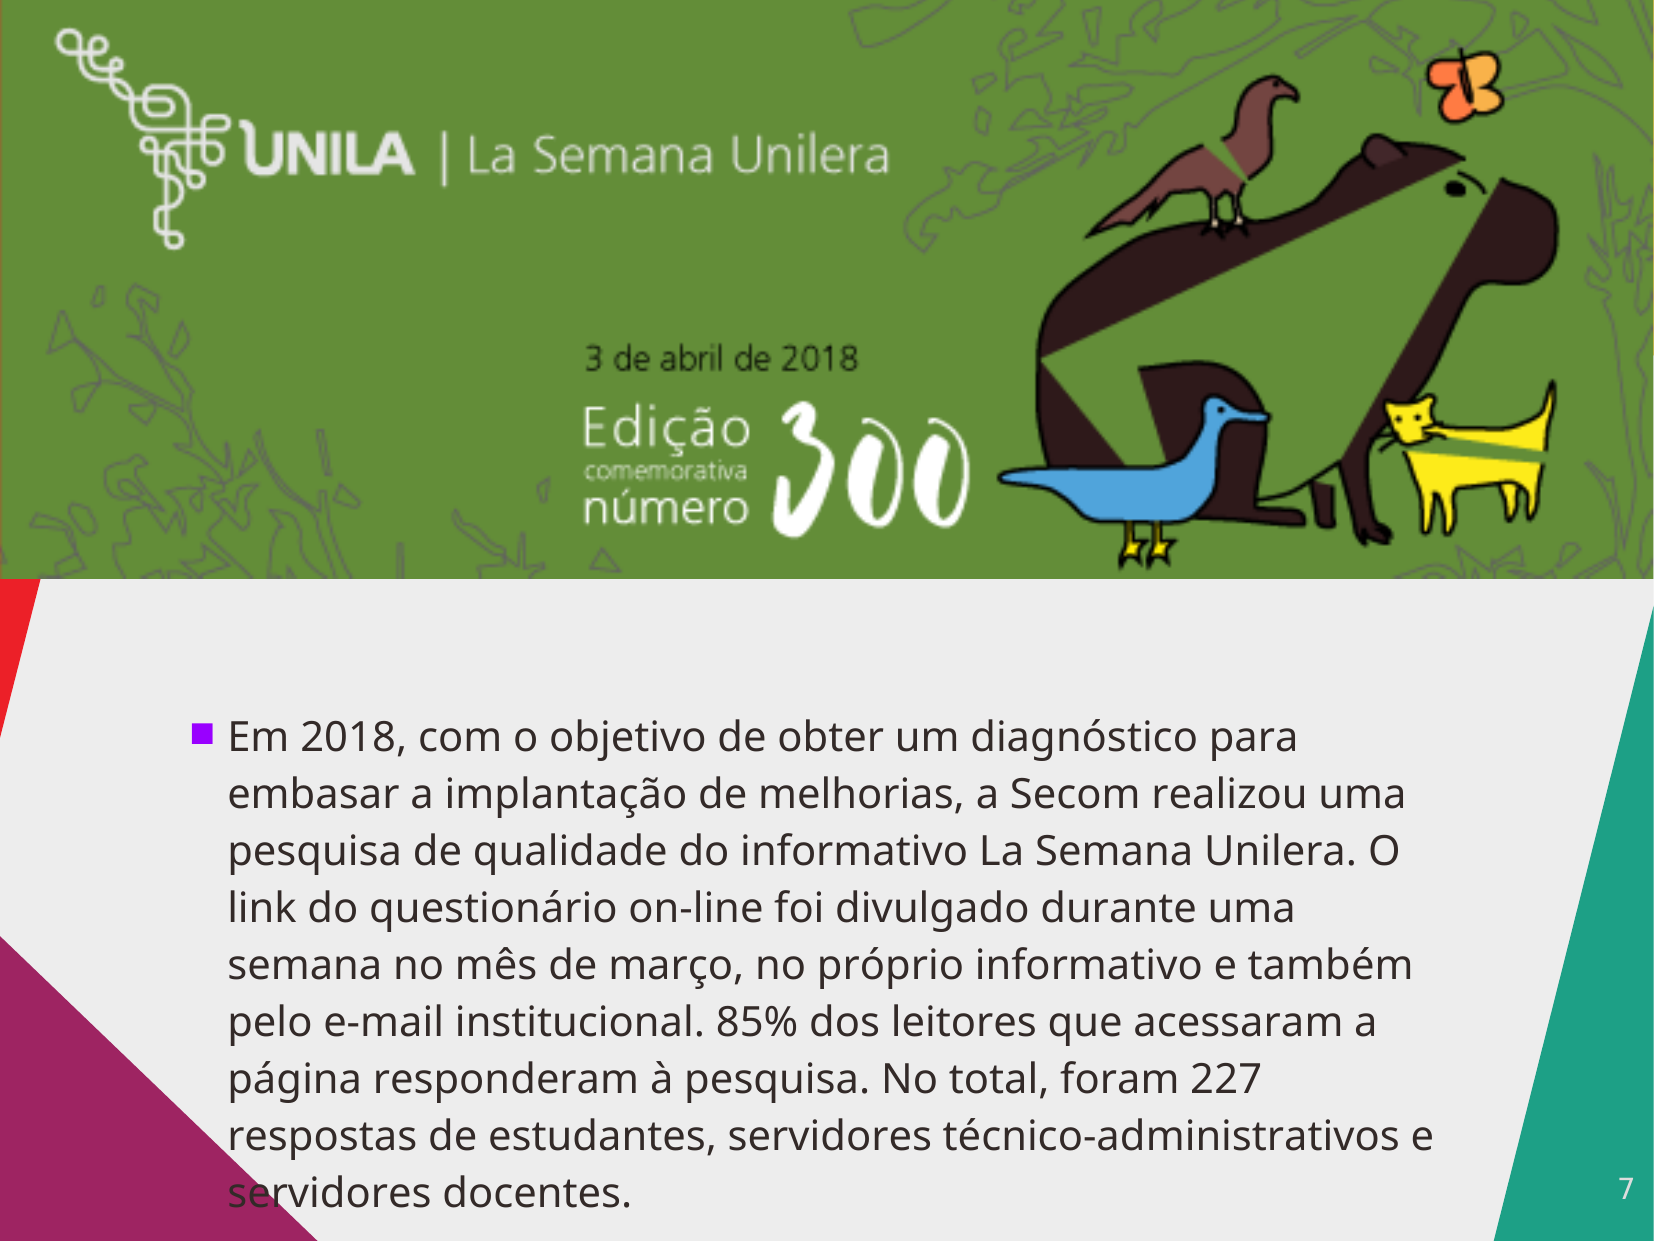

Em 2018, com o objetivo de obter um diagnóstico para embasar a implantação de melhorias, a Secom realizou uma pesquisa de qualidade do informativo La Semana Unilera. O link do questionário on-line foi divulgado durante uma semana no mês de março, no próprio informativo e também pelo e-mail institucional. 85% dos leitores que acessaram a página responderam à pesquisa. No total, foram 227 respostas de estudantes, servidores técnico-administrativos e servidores docentes.
7